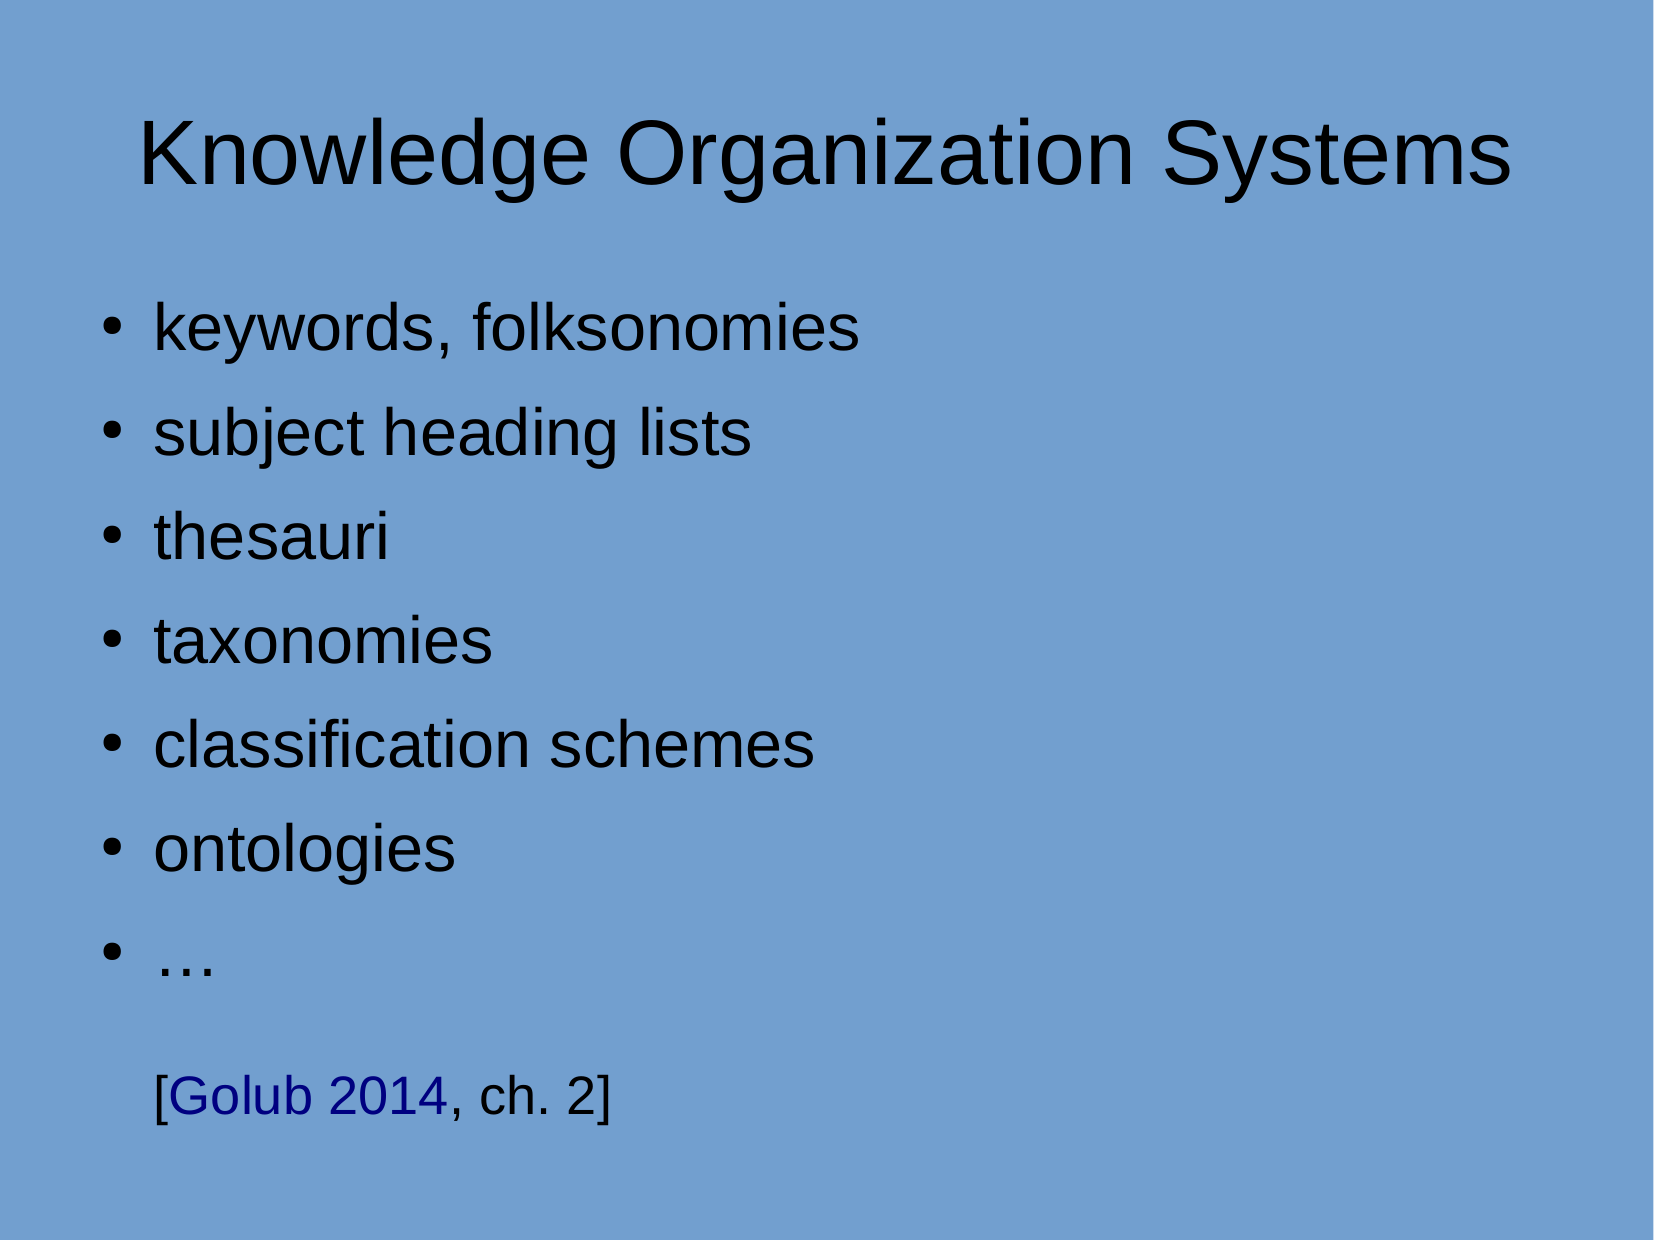

Knowledge Organization Systems
# keywords, folksonomies
subject heading lists
thesauri
taxonomies
classification schemes
ontologies
…
[Golub 2014, ch. 2]